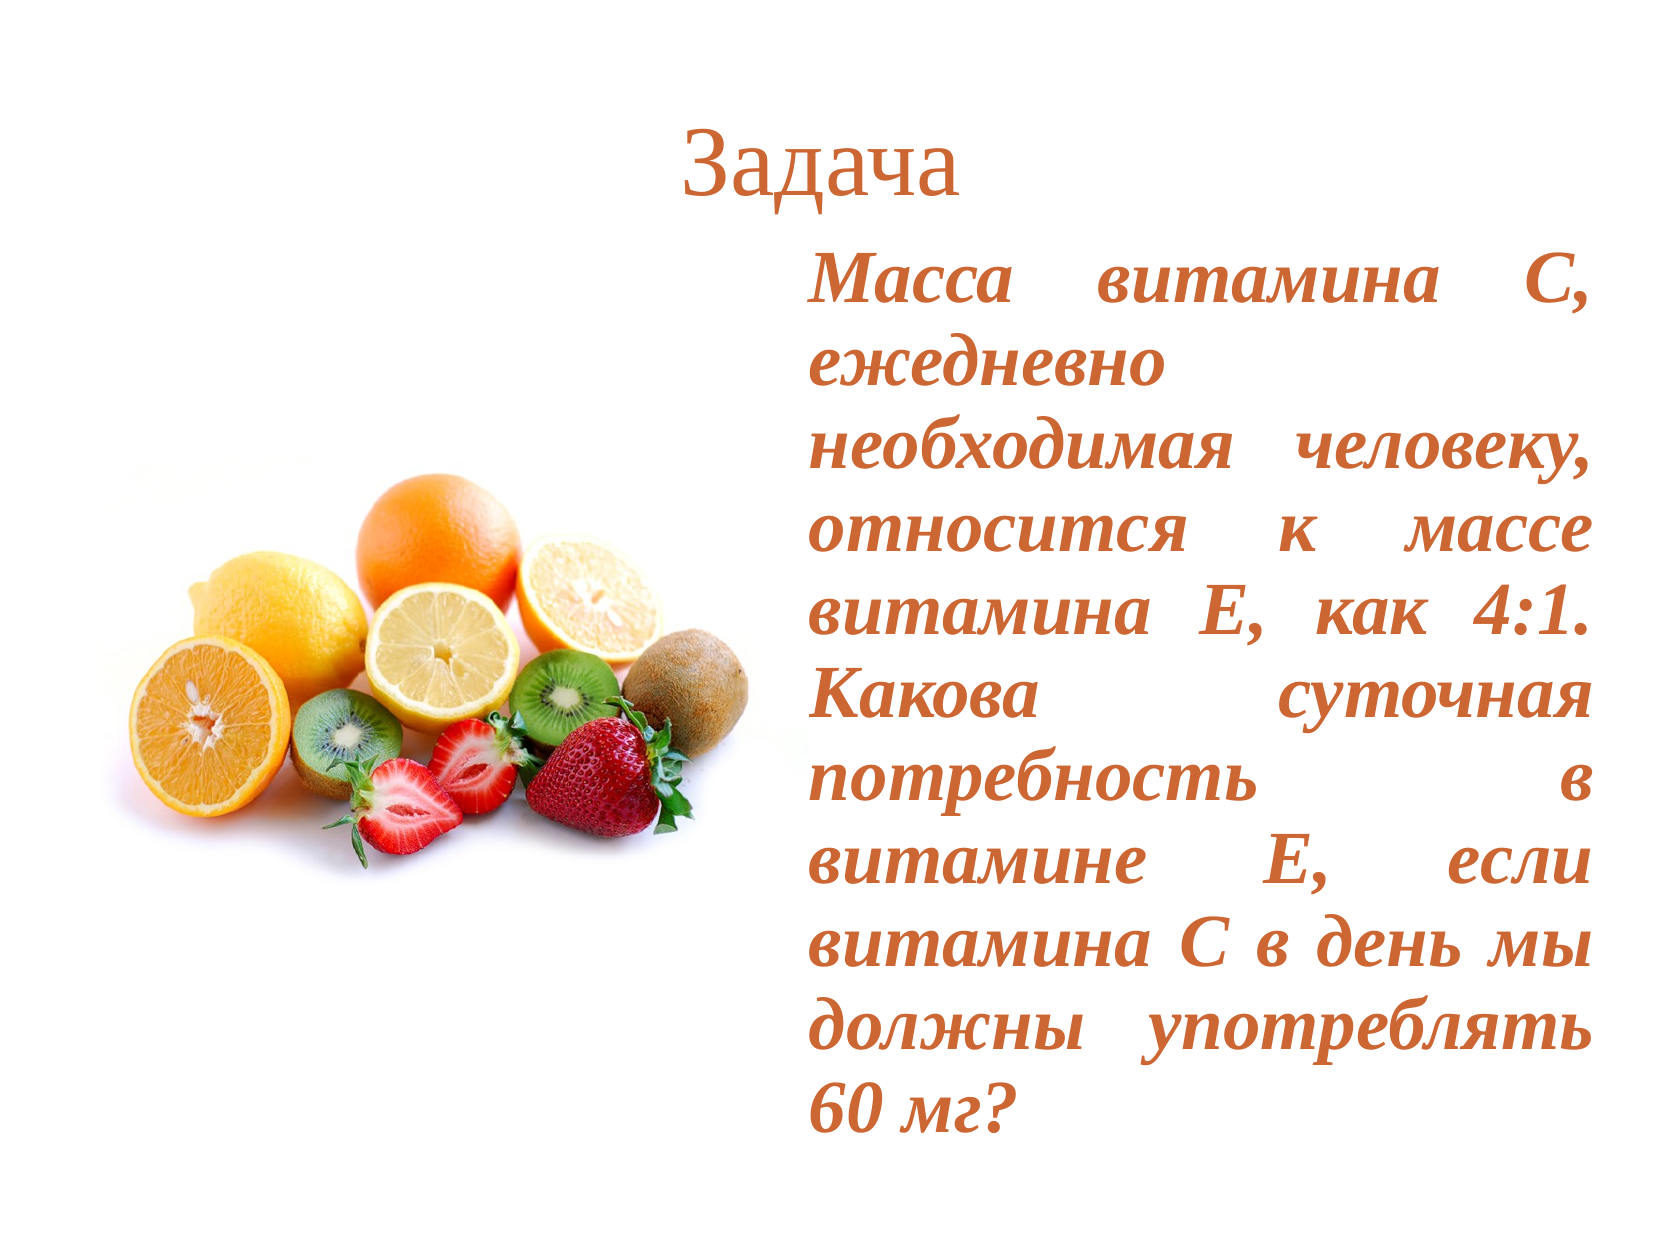

# Задача
Масса витамина С, ежедневно необходимая человеку, относится к массе витамина Е, как 4:1. Какова суточная потребность в витамине Е, если витамина С в день мы должны употреблять 60 мг?